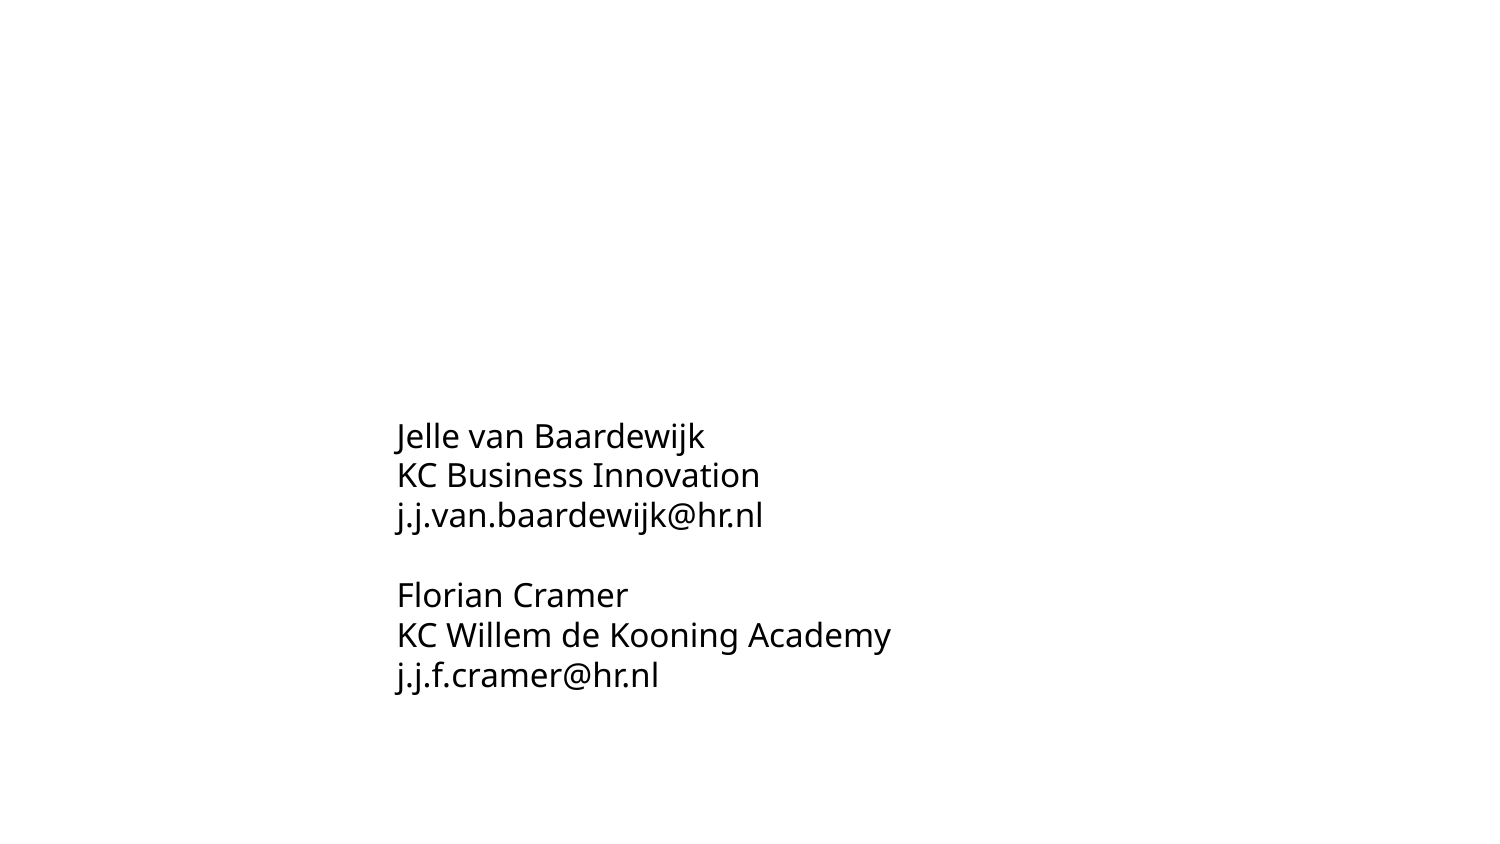

# Jelle van Baardewijk KC Business Innovation j.j.van.baardewijk@hr.nl Florian Cramer KC Willem de Kooning Academy j.j.f.cramer@hr.nl